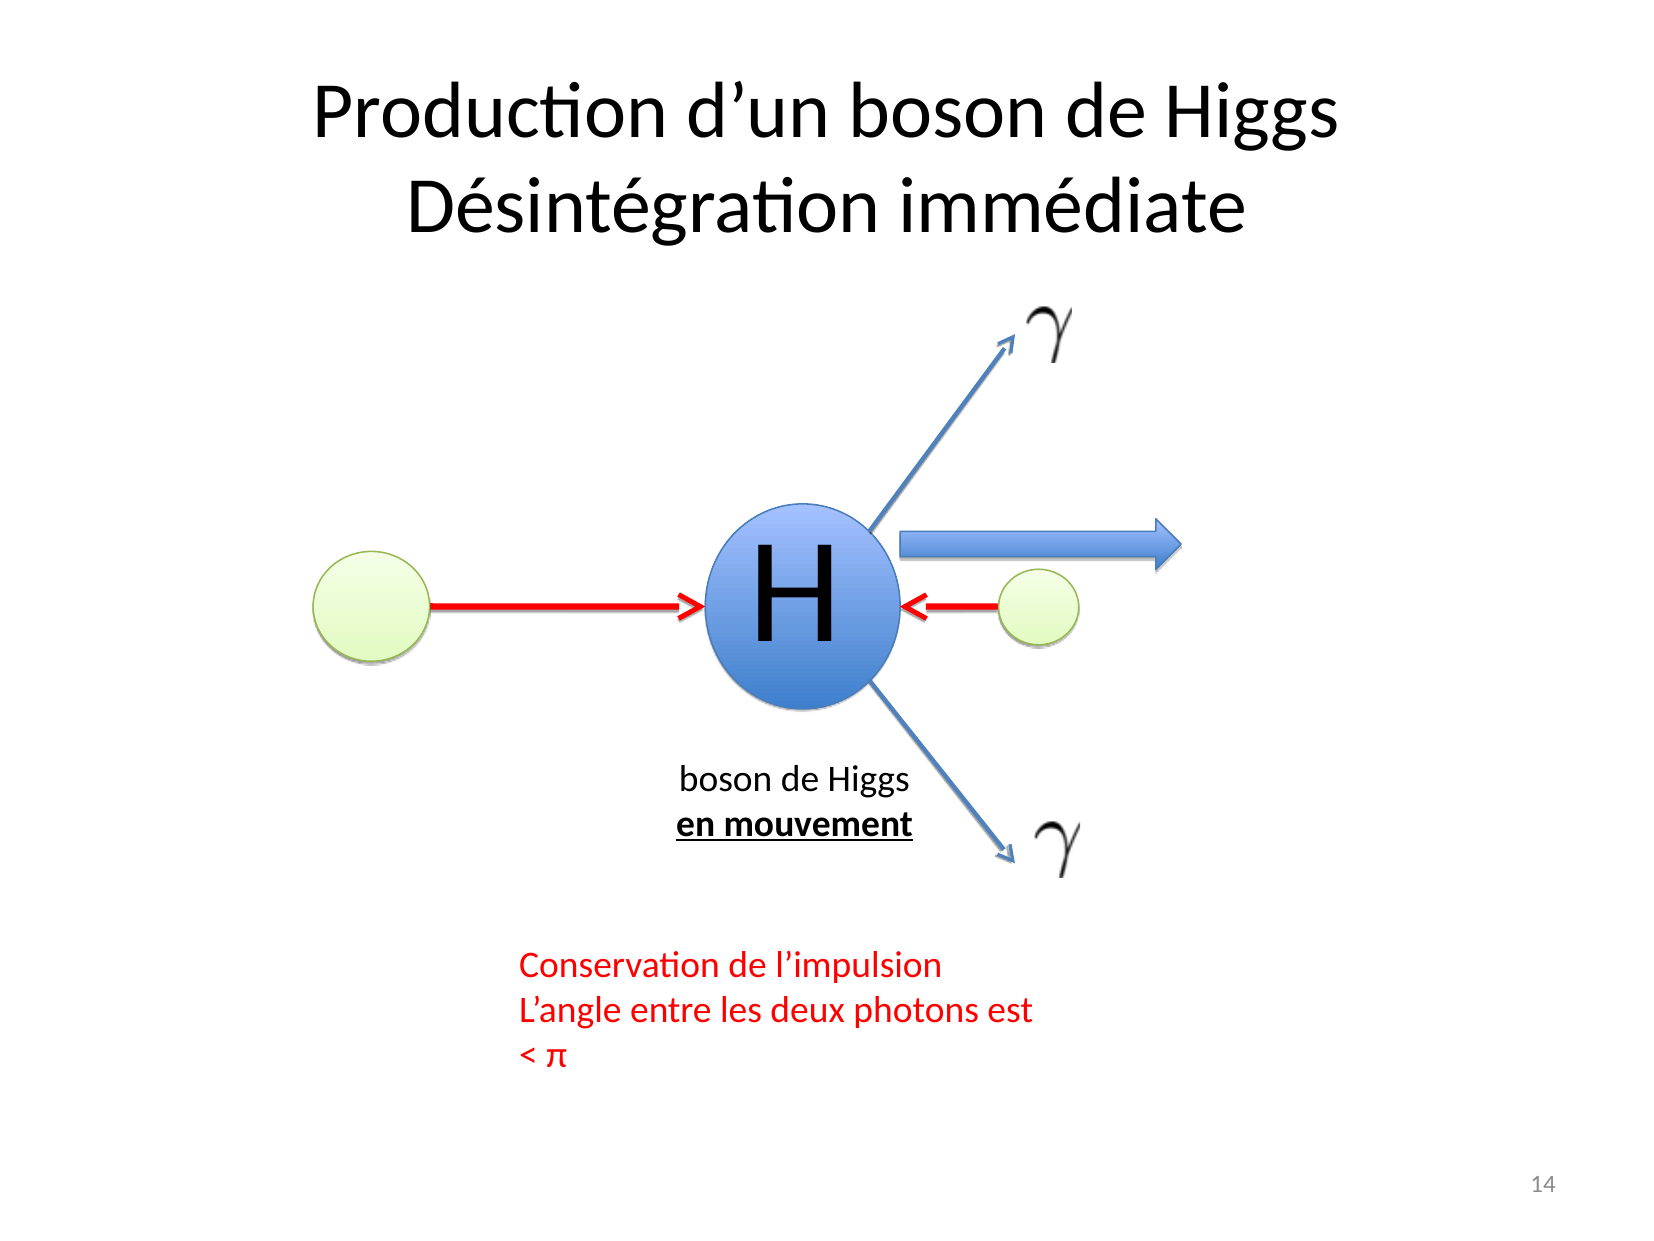

# Production d’un boson de Higgs Désintégration immédiate
H
boson de Higgs
en mouvement
Conservation de l’impulsion
L’angle entre les deux photons est < π